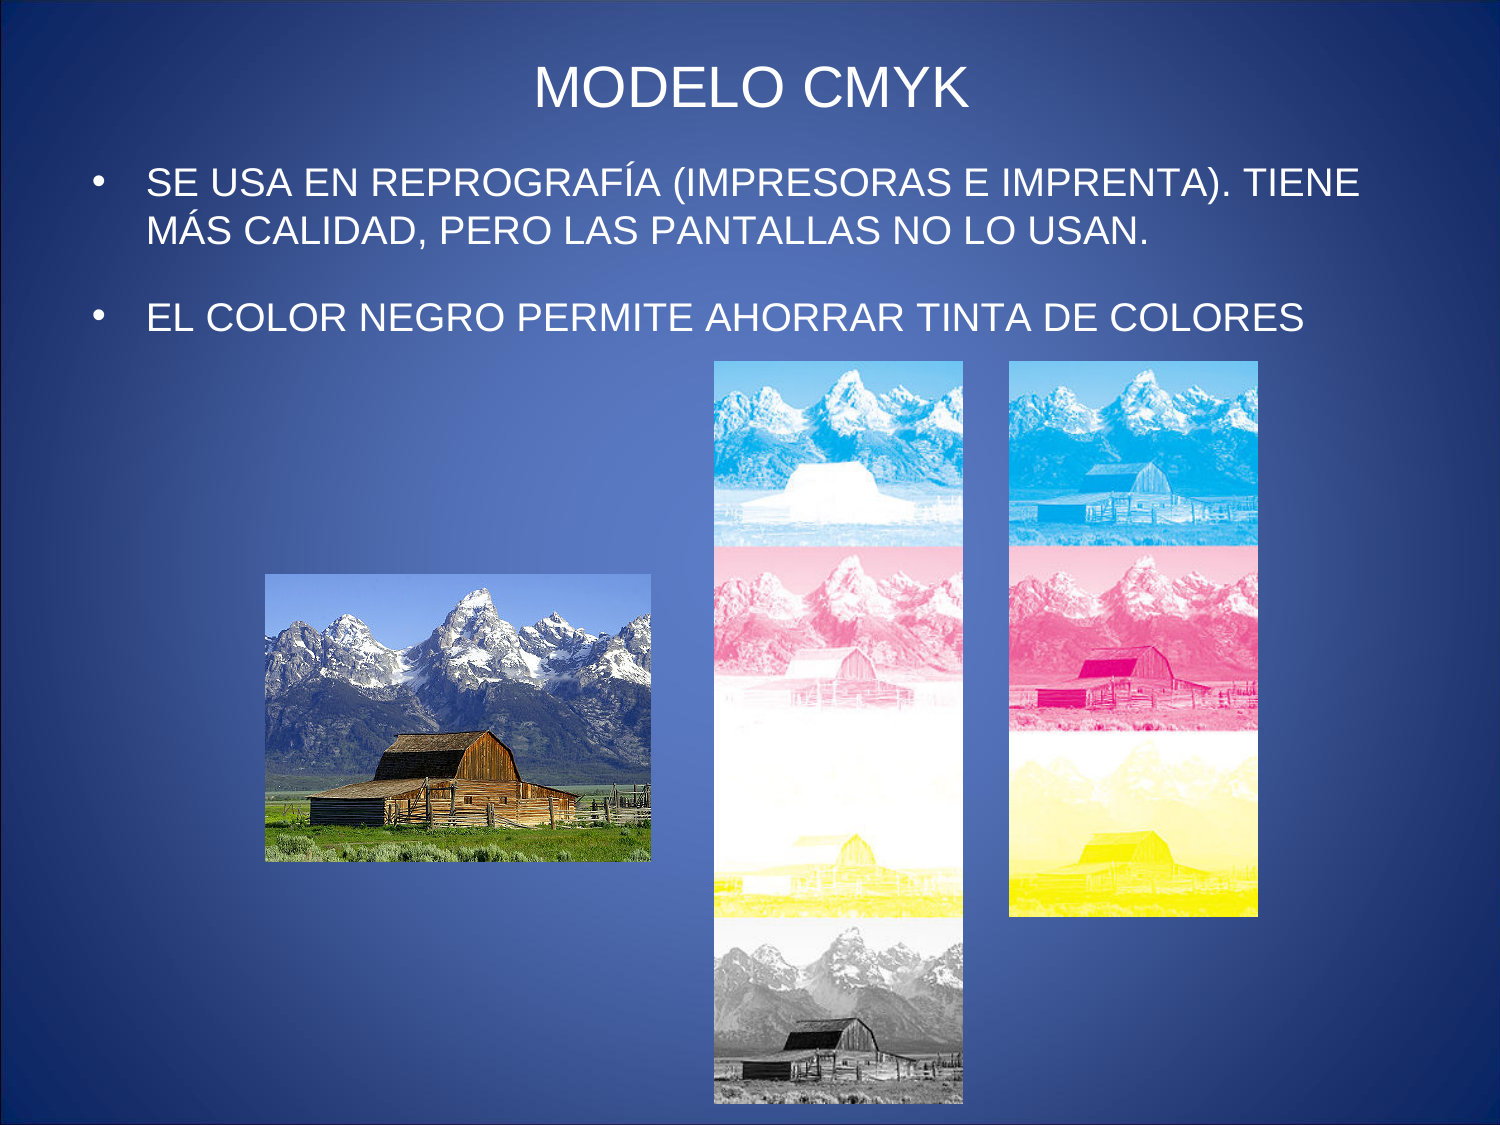

# MODELO CMYK
SE USA EN REPROGRAFÍA (IMPRESORAS E IMPRENTA). TIENE MÁS CALIDAD, PERO LAS PANTALLAS NO LO USAN.
EL COLOR NEGRO PERMITE AHORRAR TINTA DE COLORES